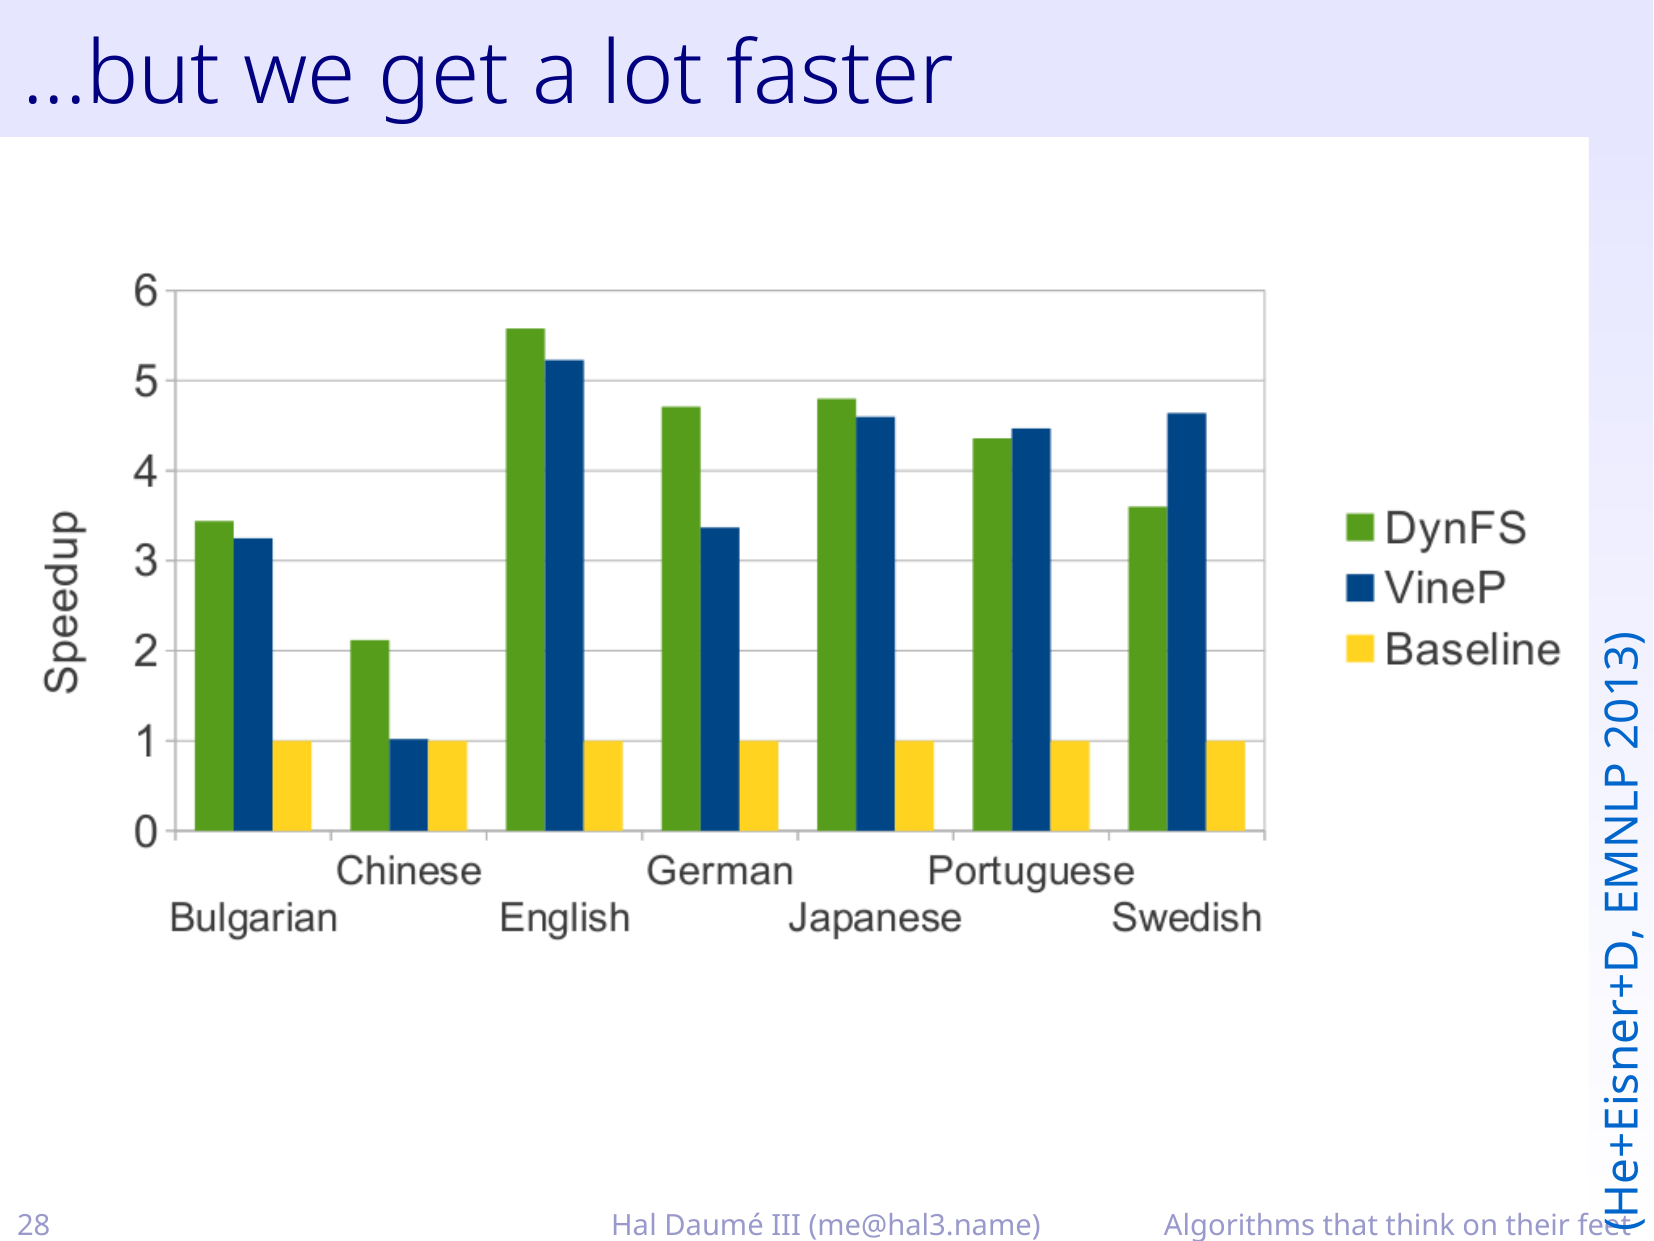

# ...but we get a lot faster
(He+Eisner+D, EMNLP 2013)